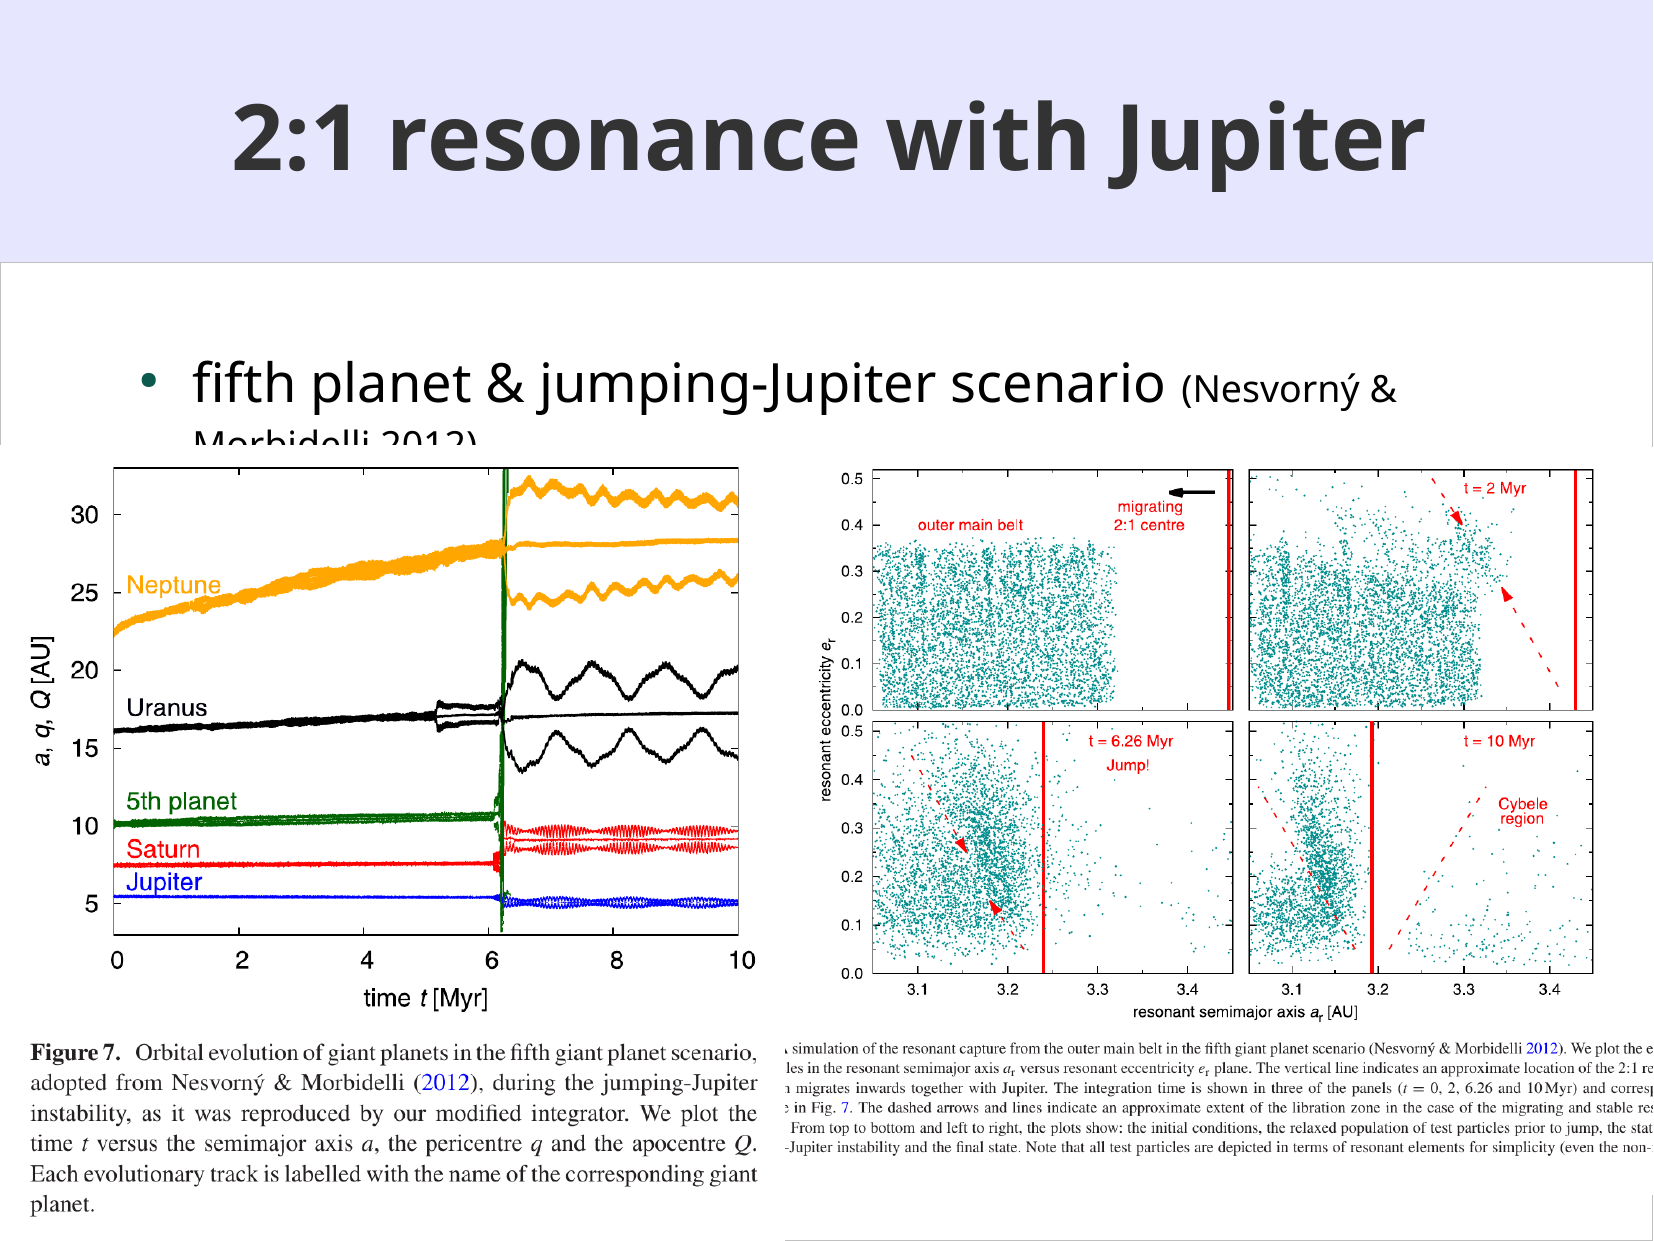

# 2:1 resonance with Jupiter
fifth planet & jumping-Jupiter scenario (Nesvorný & Morbidelli 2012)